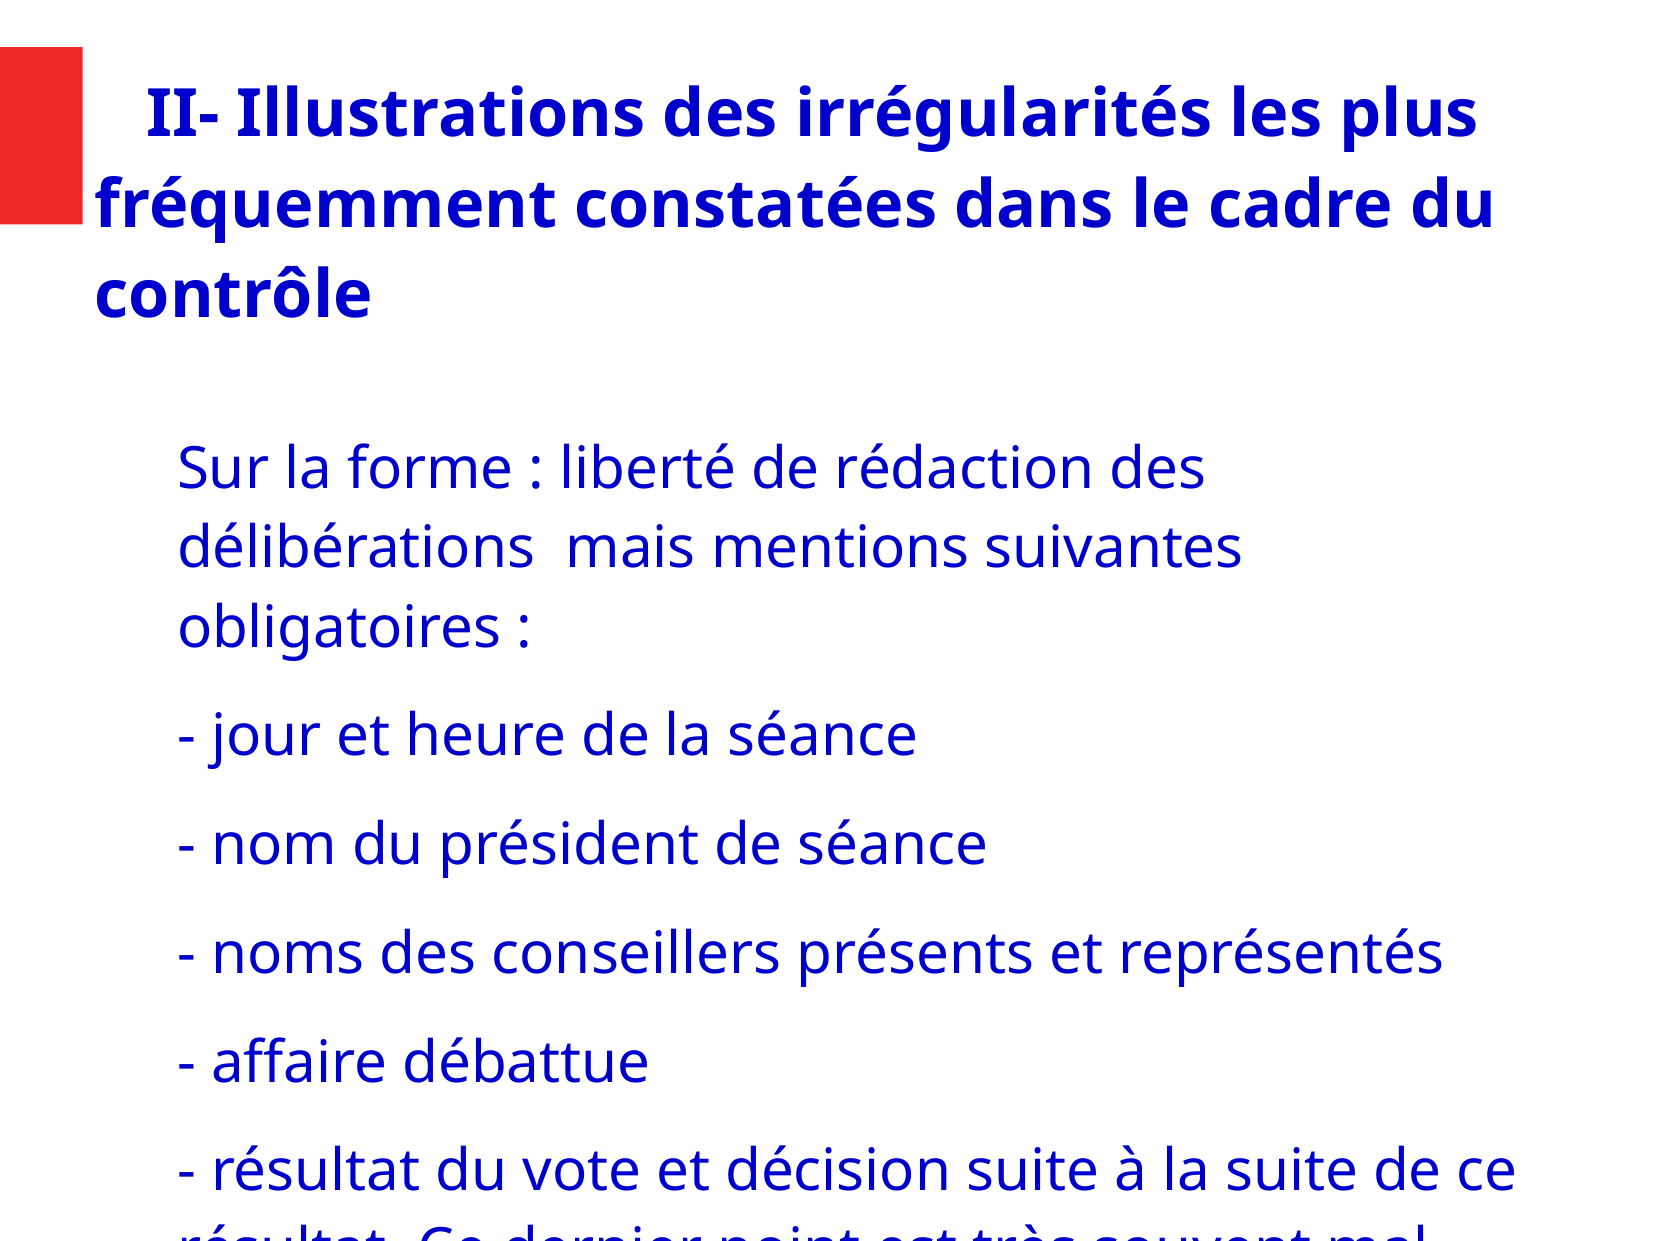

# II- Illustrations des irrégularités les plus fréquemment constatées dans le cadre du contrôle
Sur la forme : liberté de rédaction des délibérations mais mentions suivantes obligatoires :
- jour et heure de la séance
- nom du président de séance
- noms des conseillers présents et représentés
- affaire débattue
- résultat du vote et décision suite à la suite de ce résultat. Ce dernier point est très souvent mal rédigé